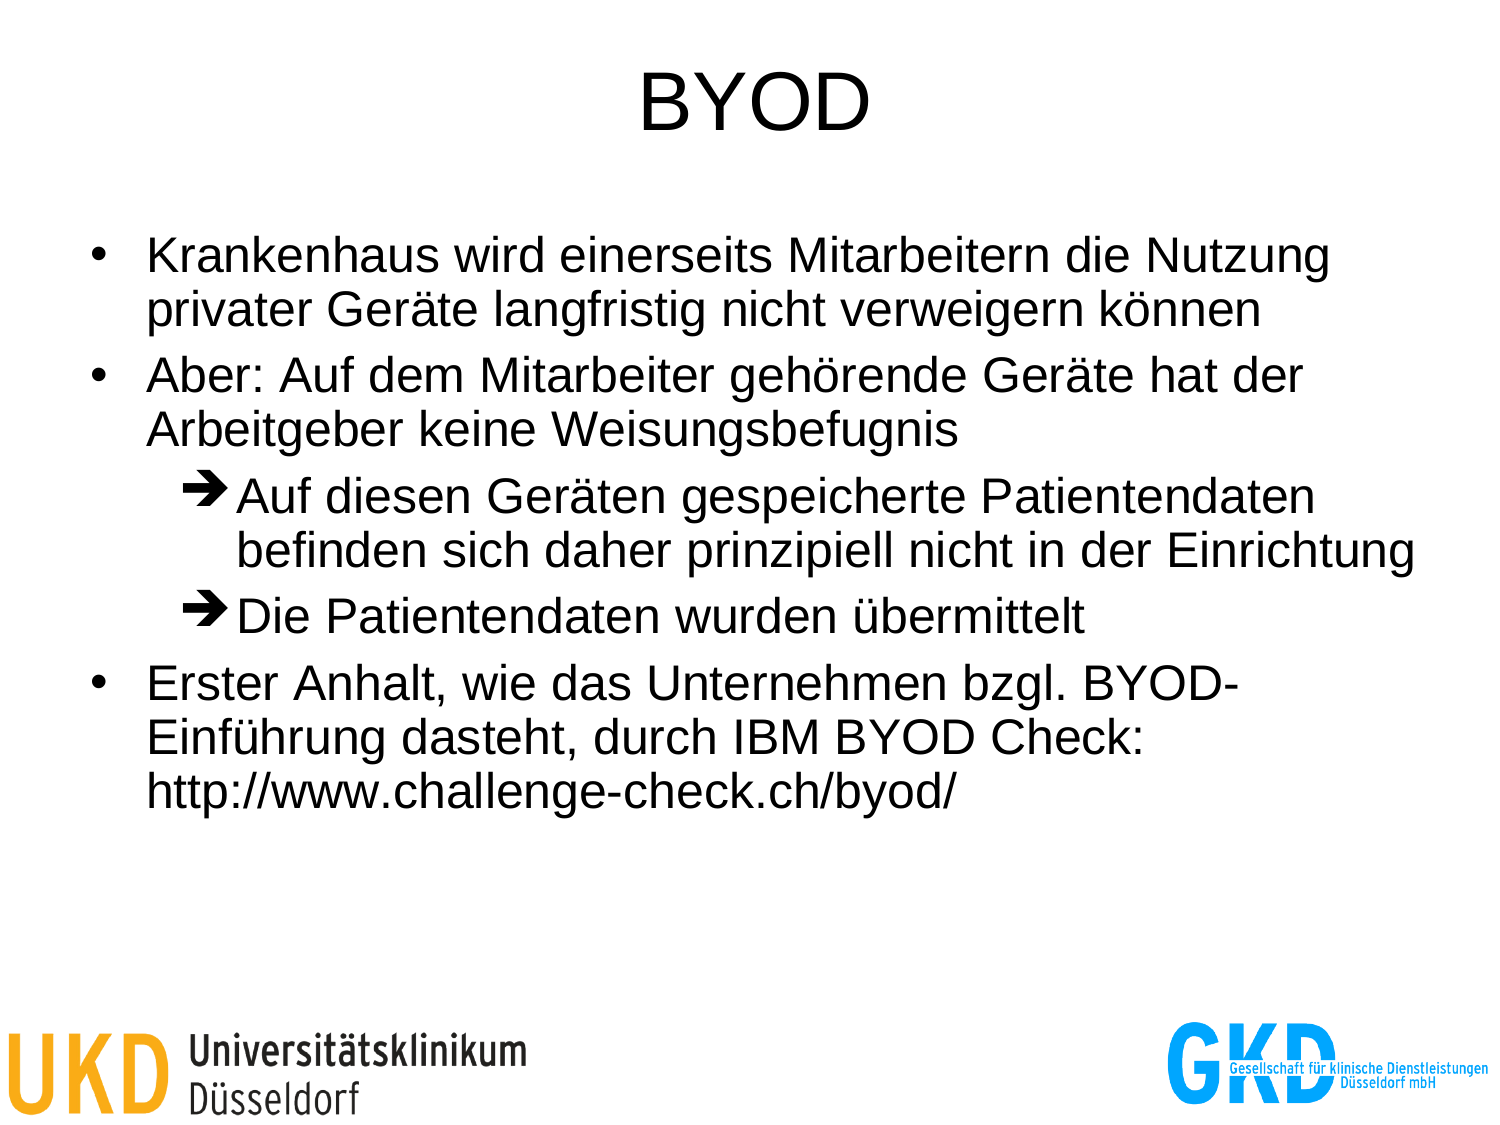

# BYOD
Krankenhaus wird einerseits Mitarbeitern die Nutzung privater Geräte langfristig nicht verweigern können
Aber: Auf dem Mitarbeiter gehörende Geräte hat der Arbeitgeber keine Weisungsbefugnis
Auf diesen Geräten gespeicherte Patientendaten befinden sich daher prinzipiell nicht in der Einrichtung
Die Patientendaten wurden übermittelt
Erster Anhalt, wie das Unternehmen bzgl. BYOD-Einführung dasteht, durch IBM BYOD Check: http://www.challenge-check.ch/byod/